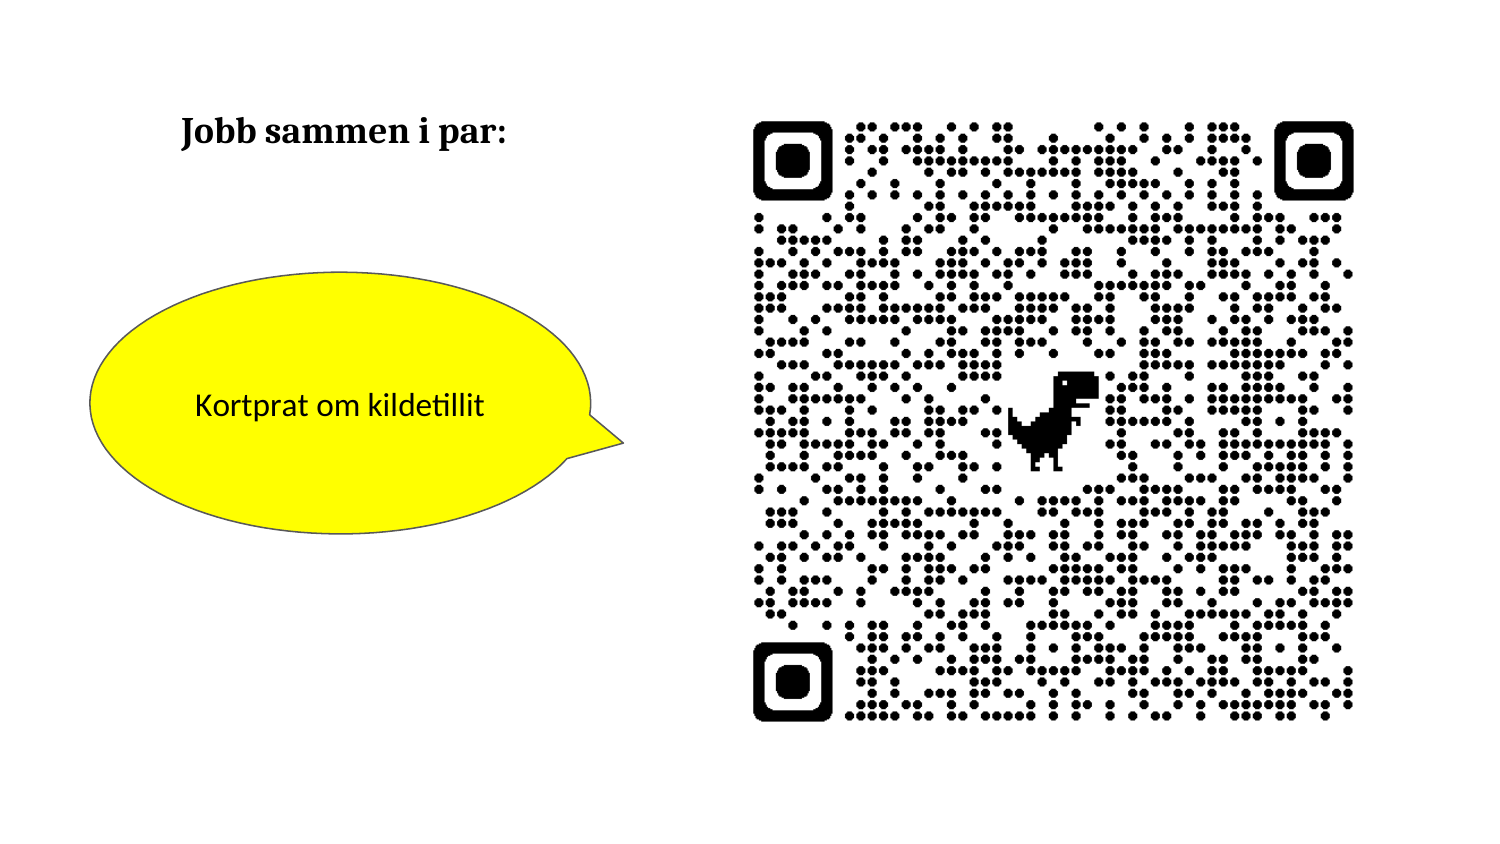

Jobb sammen i par:
#
Kortprat om kildetillit